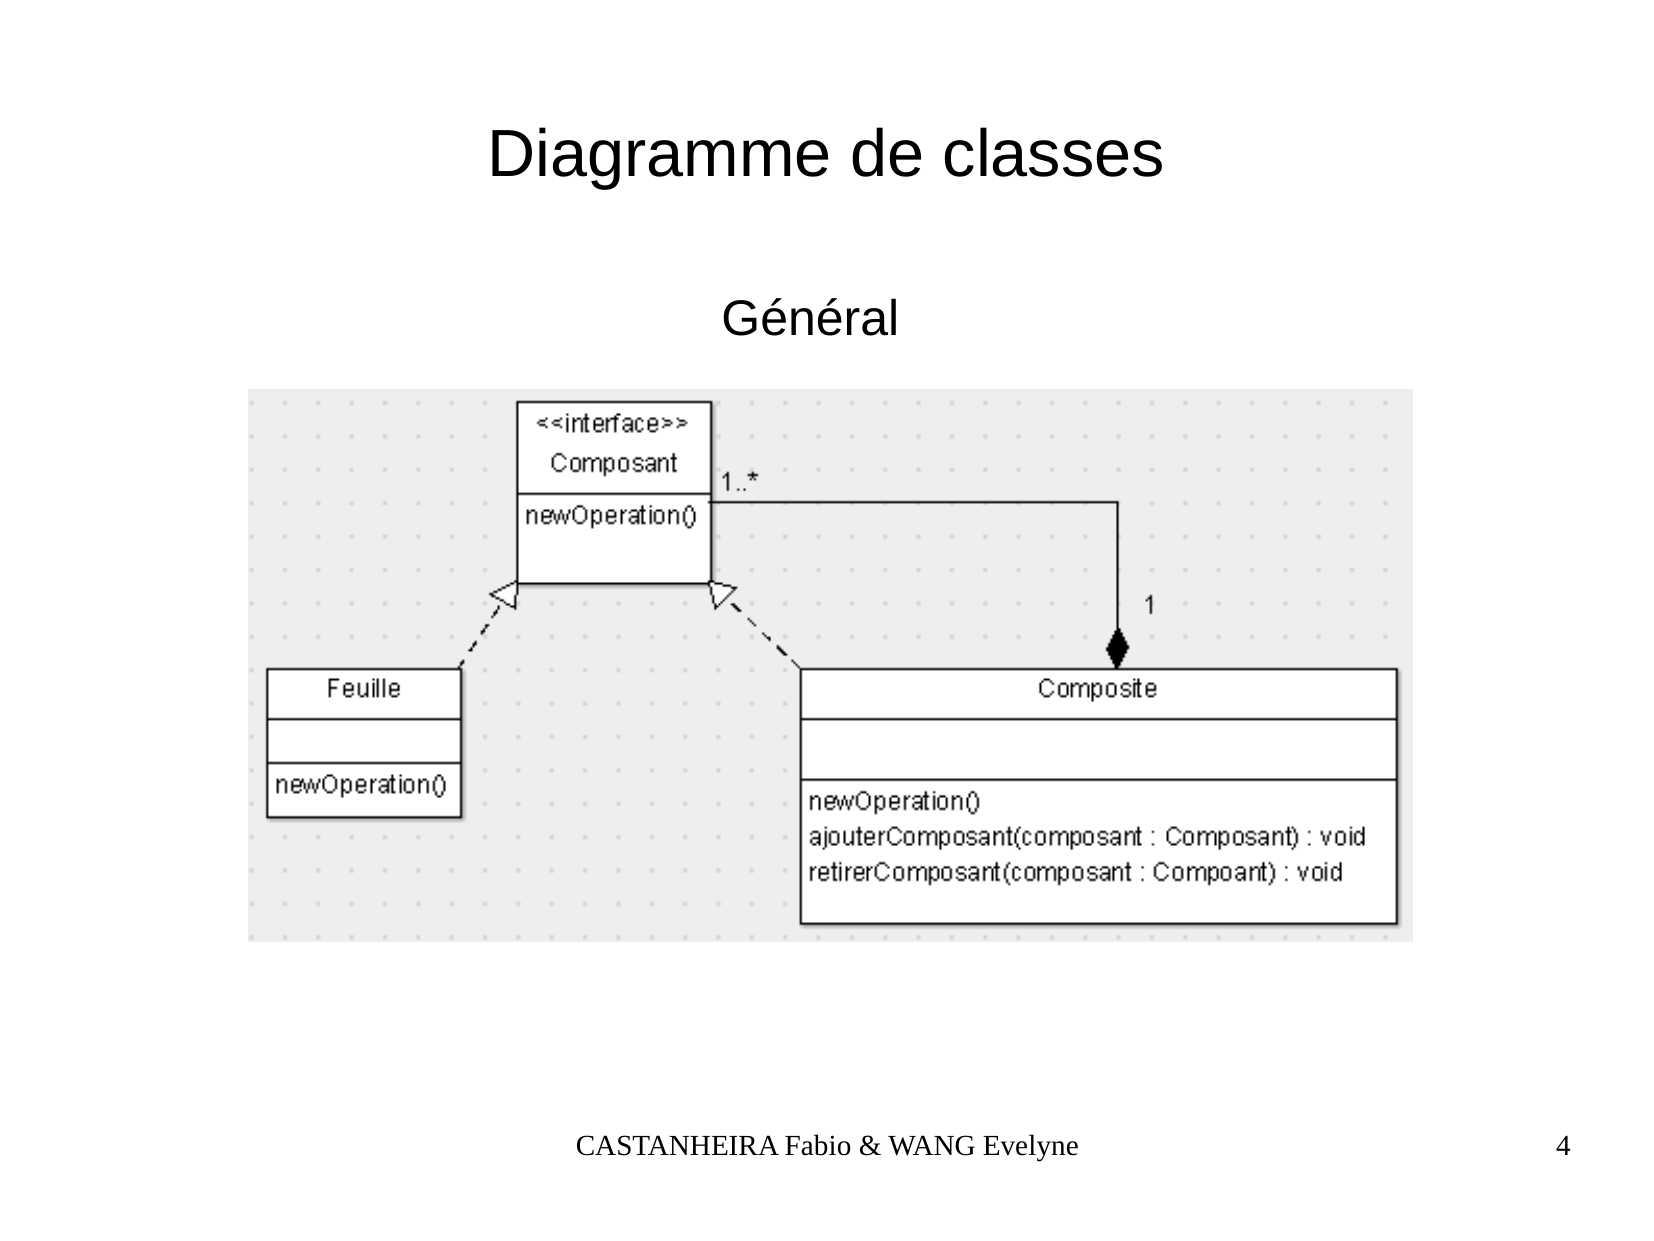

# Diagramme de classes
Général
CASTANHEIRA Fabio & WANG Evelyne
4